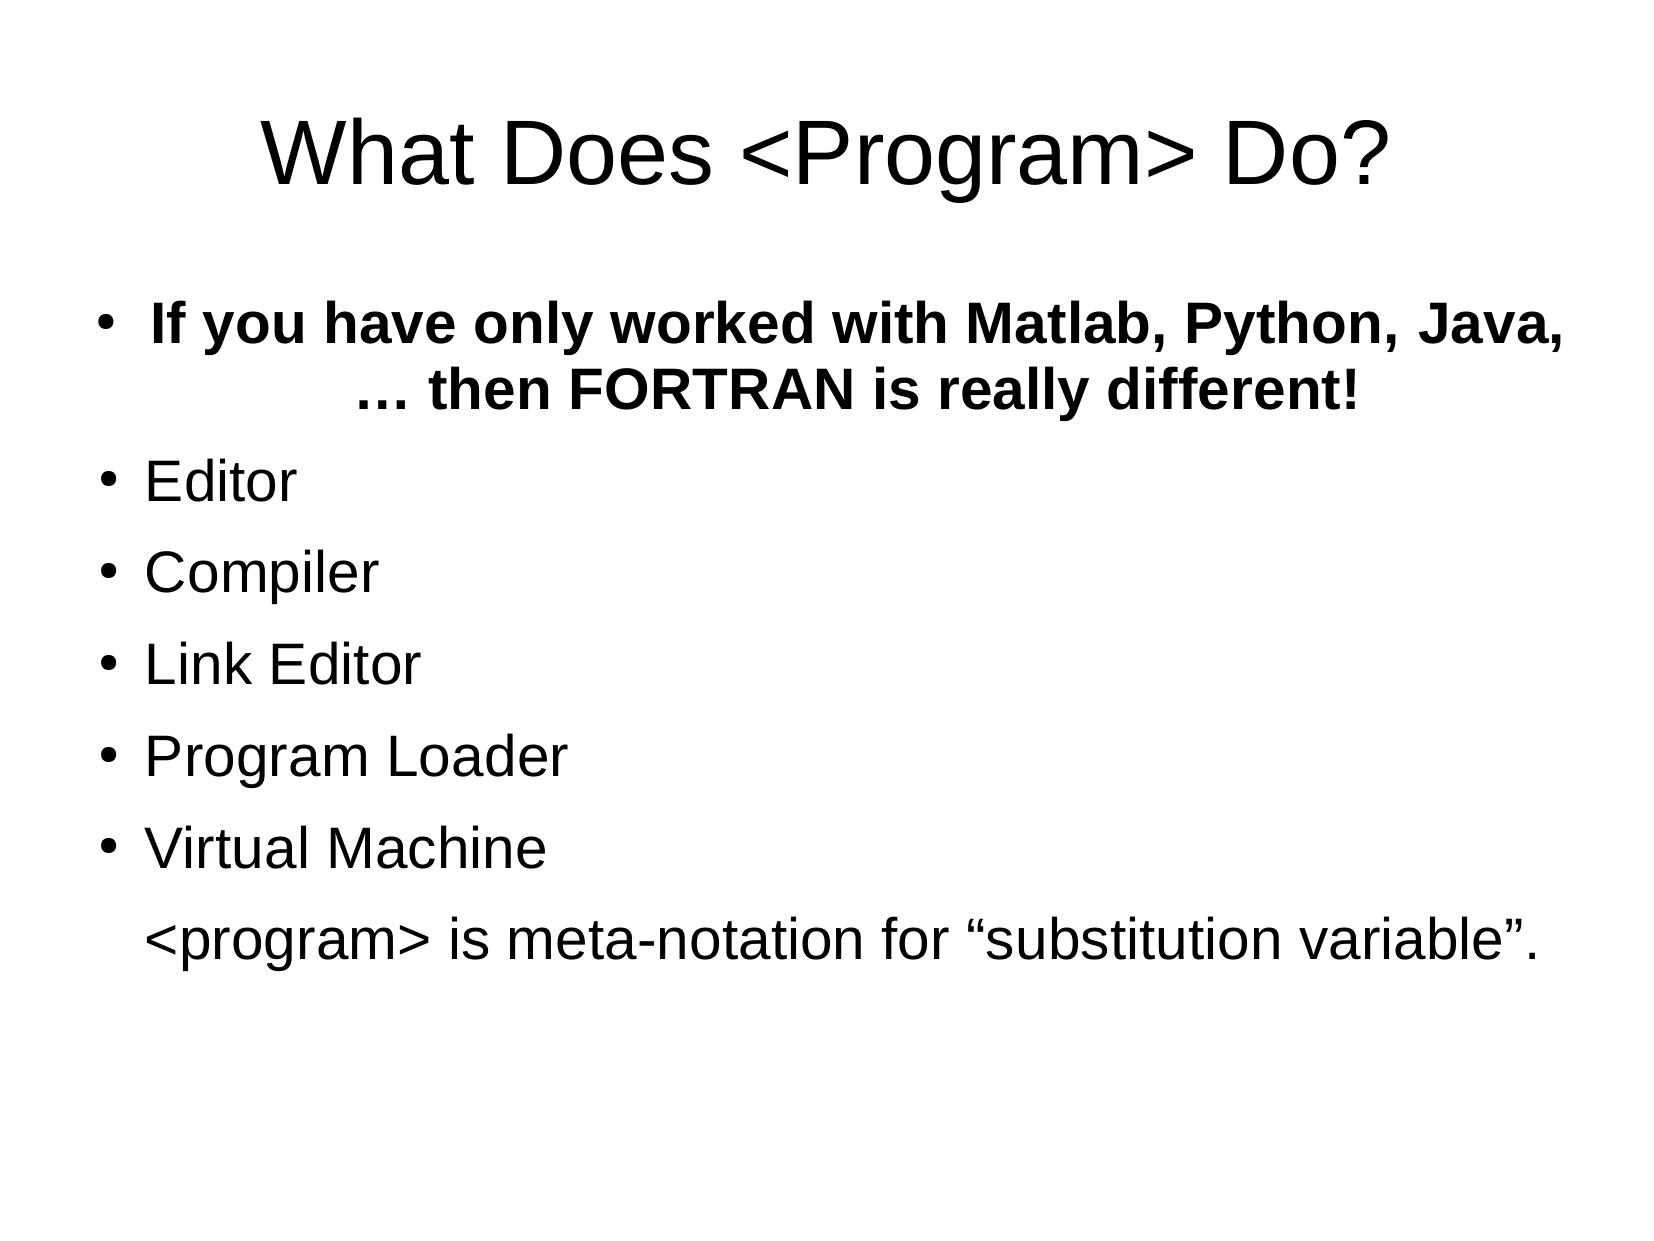

# What Does <Program> Do?
If you have only worked with Matlab, Python, Java, … then FORTRAN is really different!
Editor
Compiler
Link Editor
Program Loader
Virtual Machine
<program> is meta-notation for “substitution variable”.